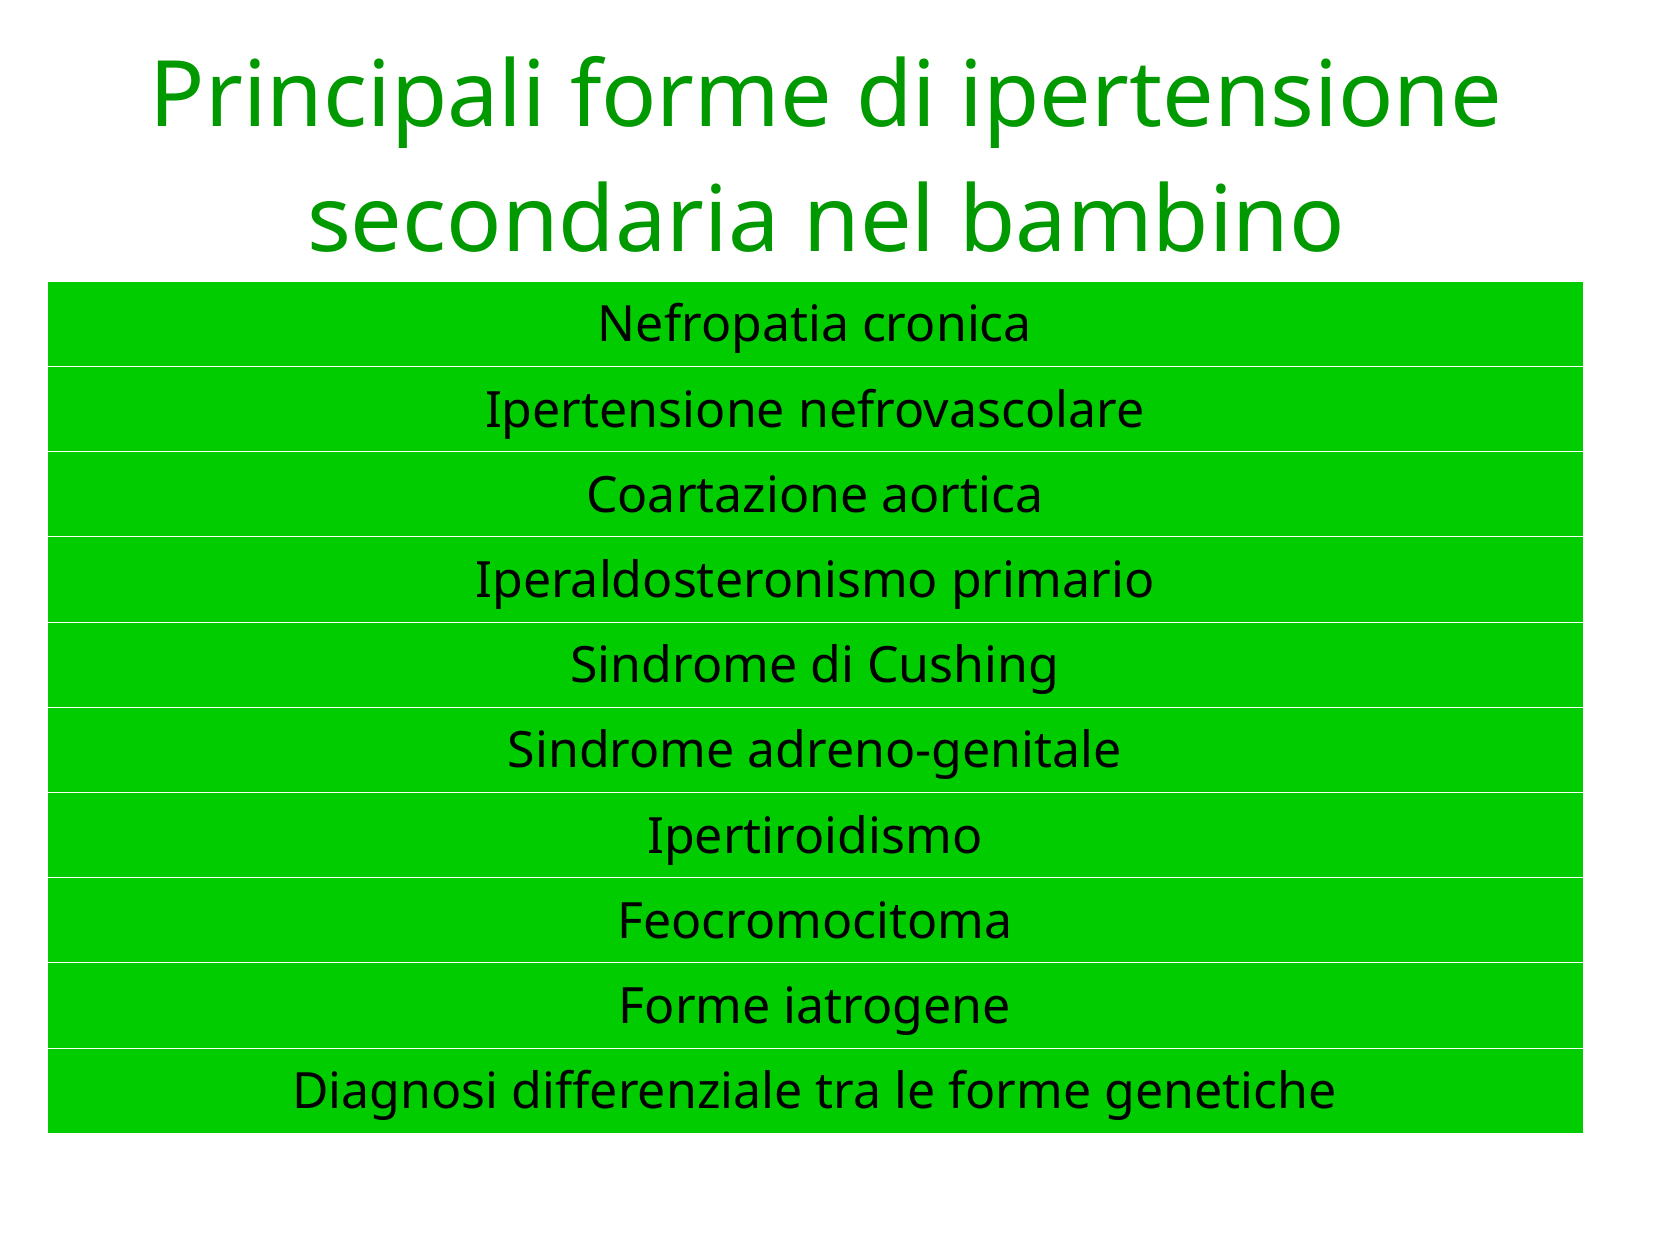

# Principali forme di ipertensione secondaria nel bambino
| Nefropatia cronica |
| --- |
| Ipertensione nefrovascolare |
| Coartazione aortica |
| Iperaldosteronismo primario |
| Sindrome di Cushing |
| Sindrome adreno-genitale |
| Ipertiroidismo |
| Feocromocitoma |
| Forme iatrogene |
| Diagnosi differenziale tra le forme genetiche |